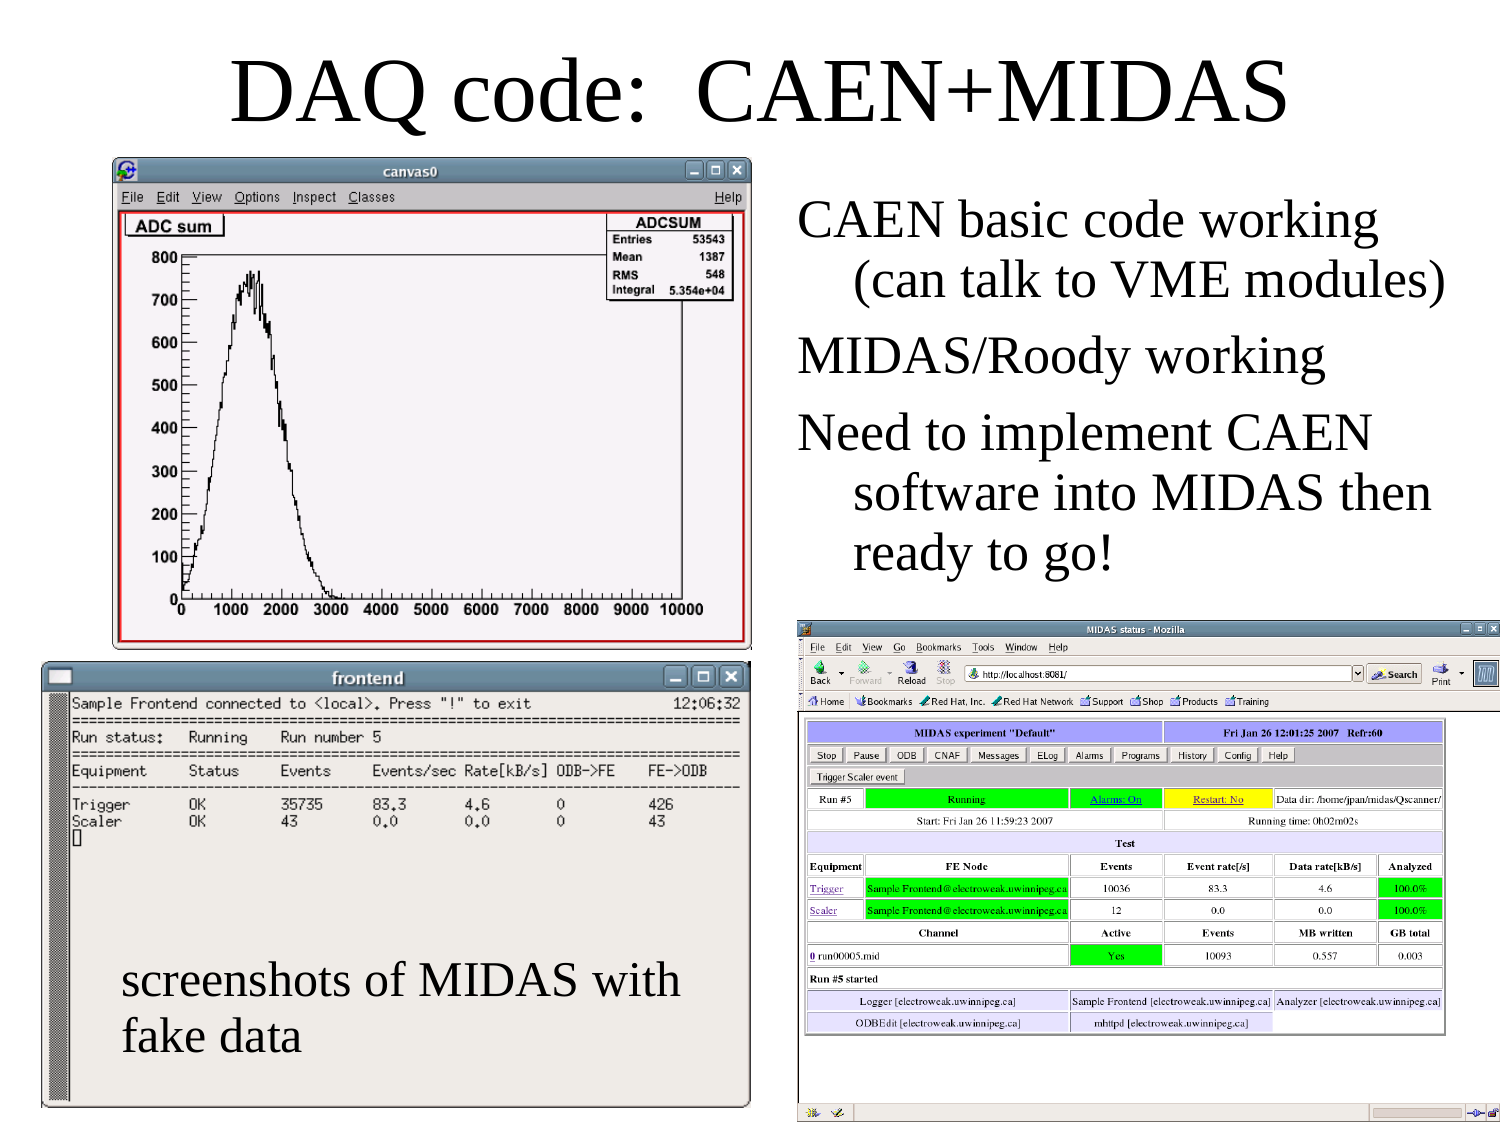

# DAQ code: CAEN+MIDAS
CAEN basic code working (can talk to VME modules)
MIDAS/Roody working
Need to implement CAEN software into MIDAS then ready to go!
screenshots of MIDAS with
fake data